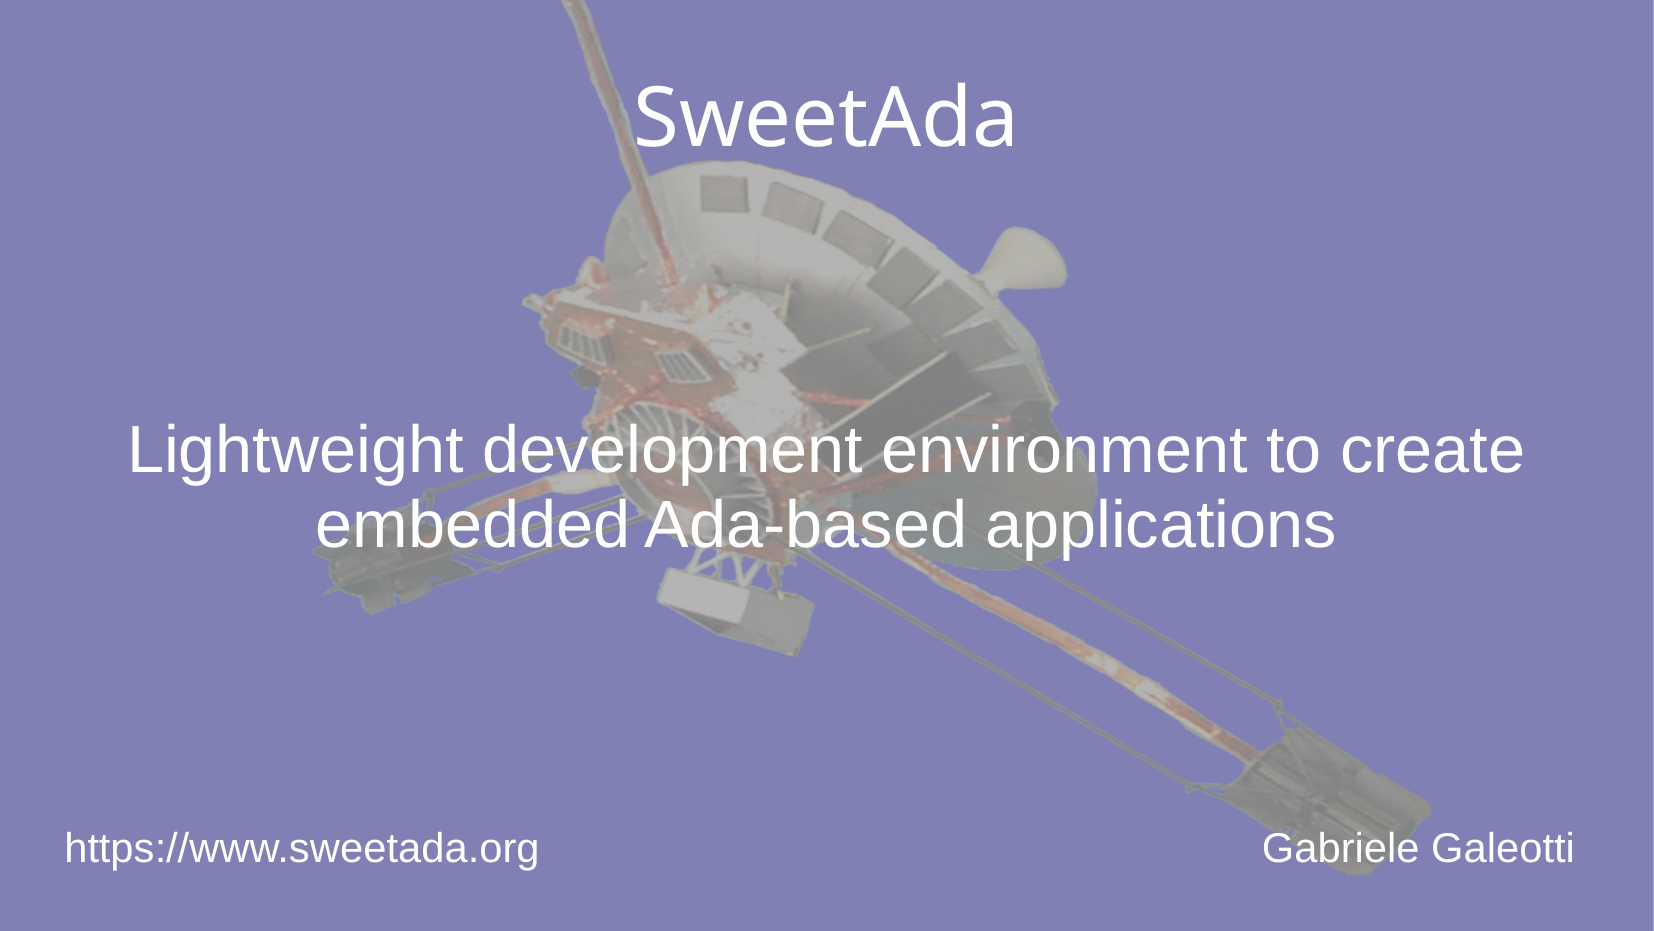

# SweetAda
Lightweight development environment to create embedded Ada-based applications
https://www.sweetada.org
Gabriele Galeotti